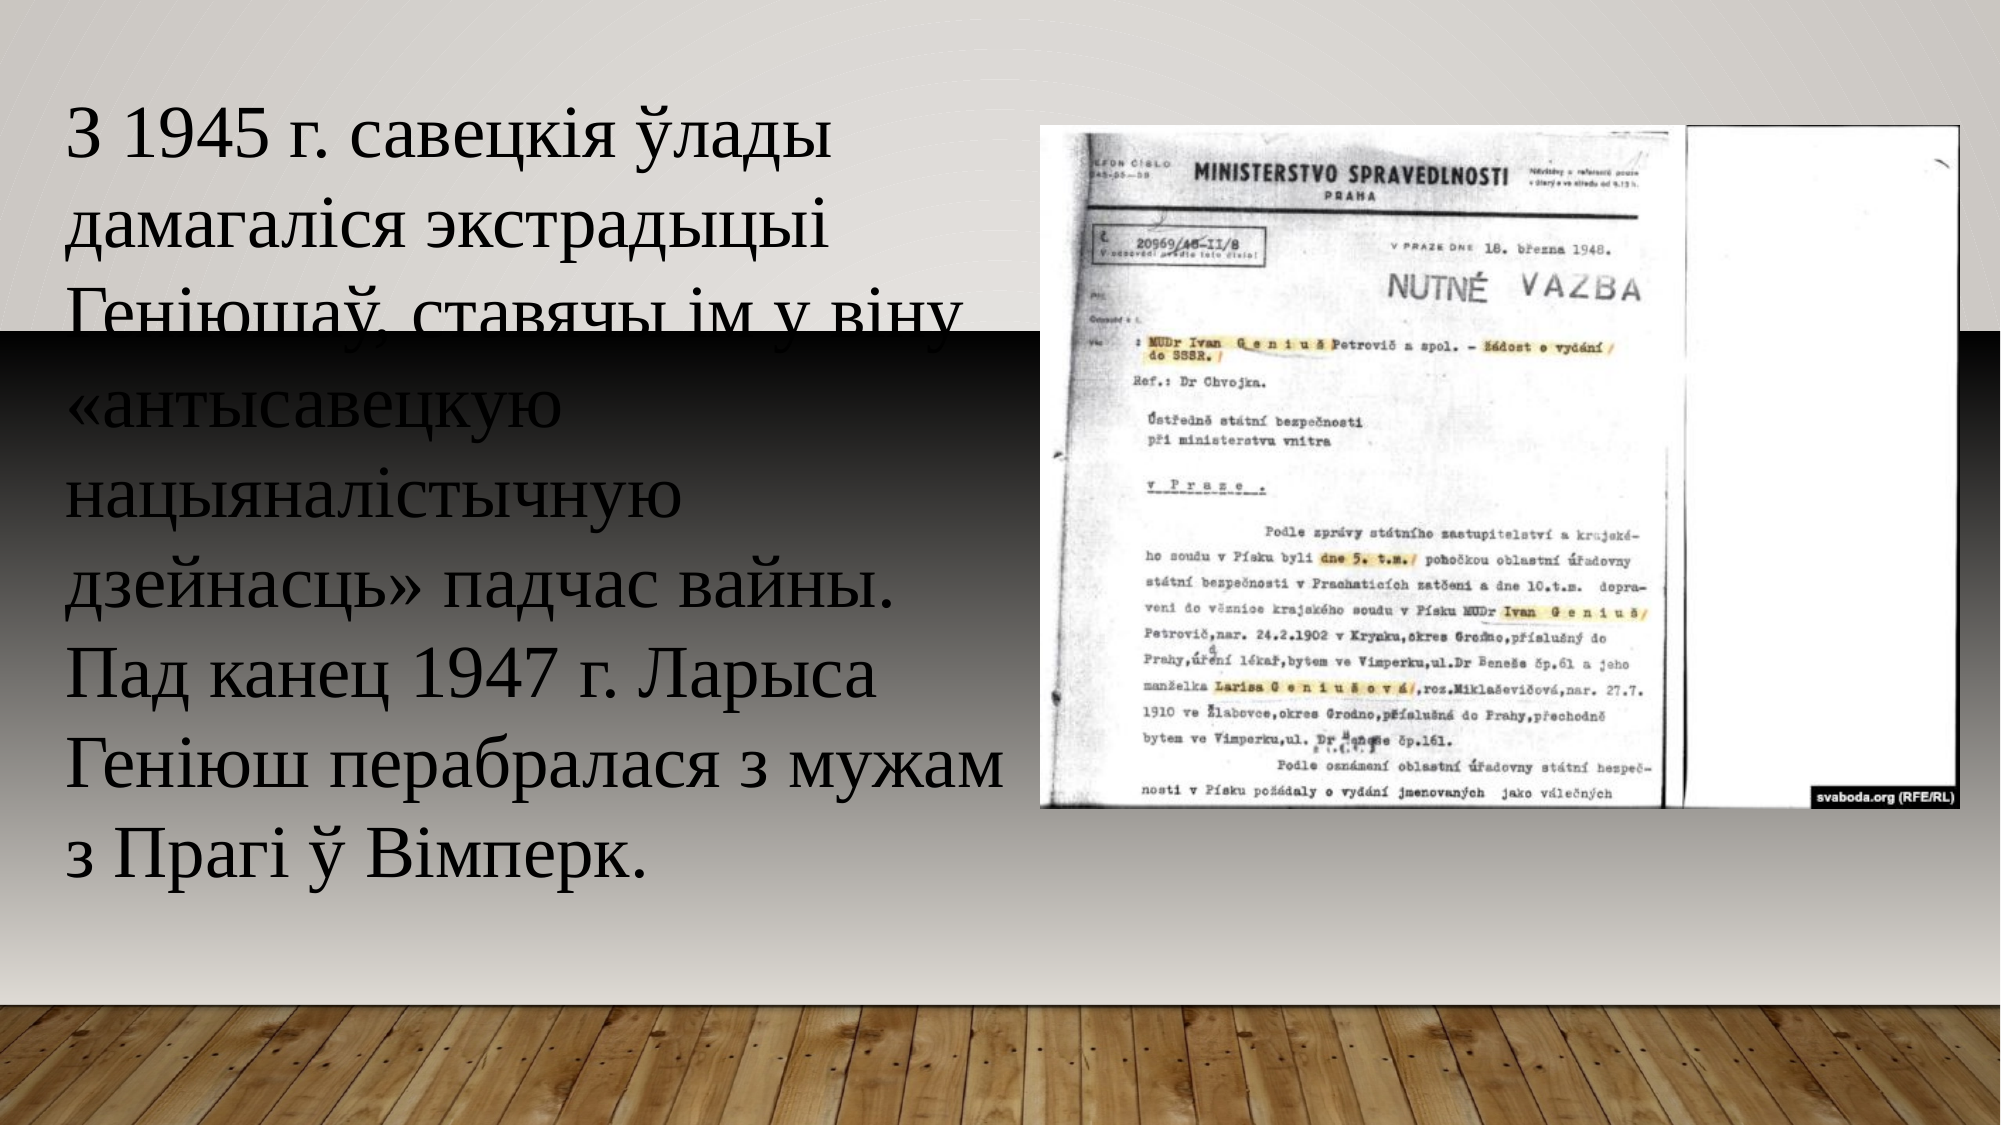

З 1945 г. савецкія ўлады дамагаліся экстрадыцыі Геніюшаў, ставячы ім у віну «антысавецкую нацыяналістычную дзейнасць» падчас вайны. Пад канец 1947 г. Ларыса Геніюш перабралася з мужам з Прагі ў Вімперк.